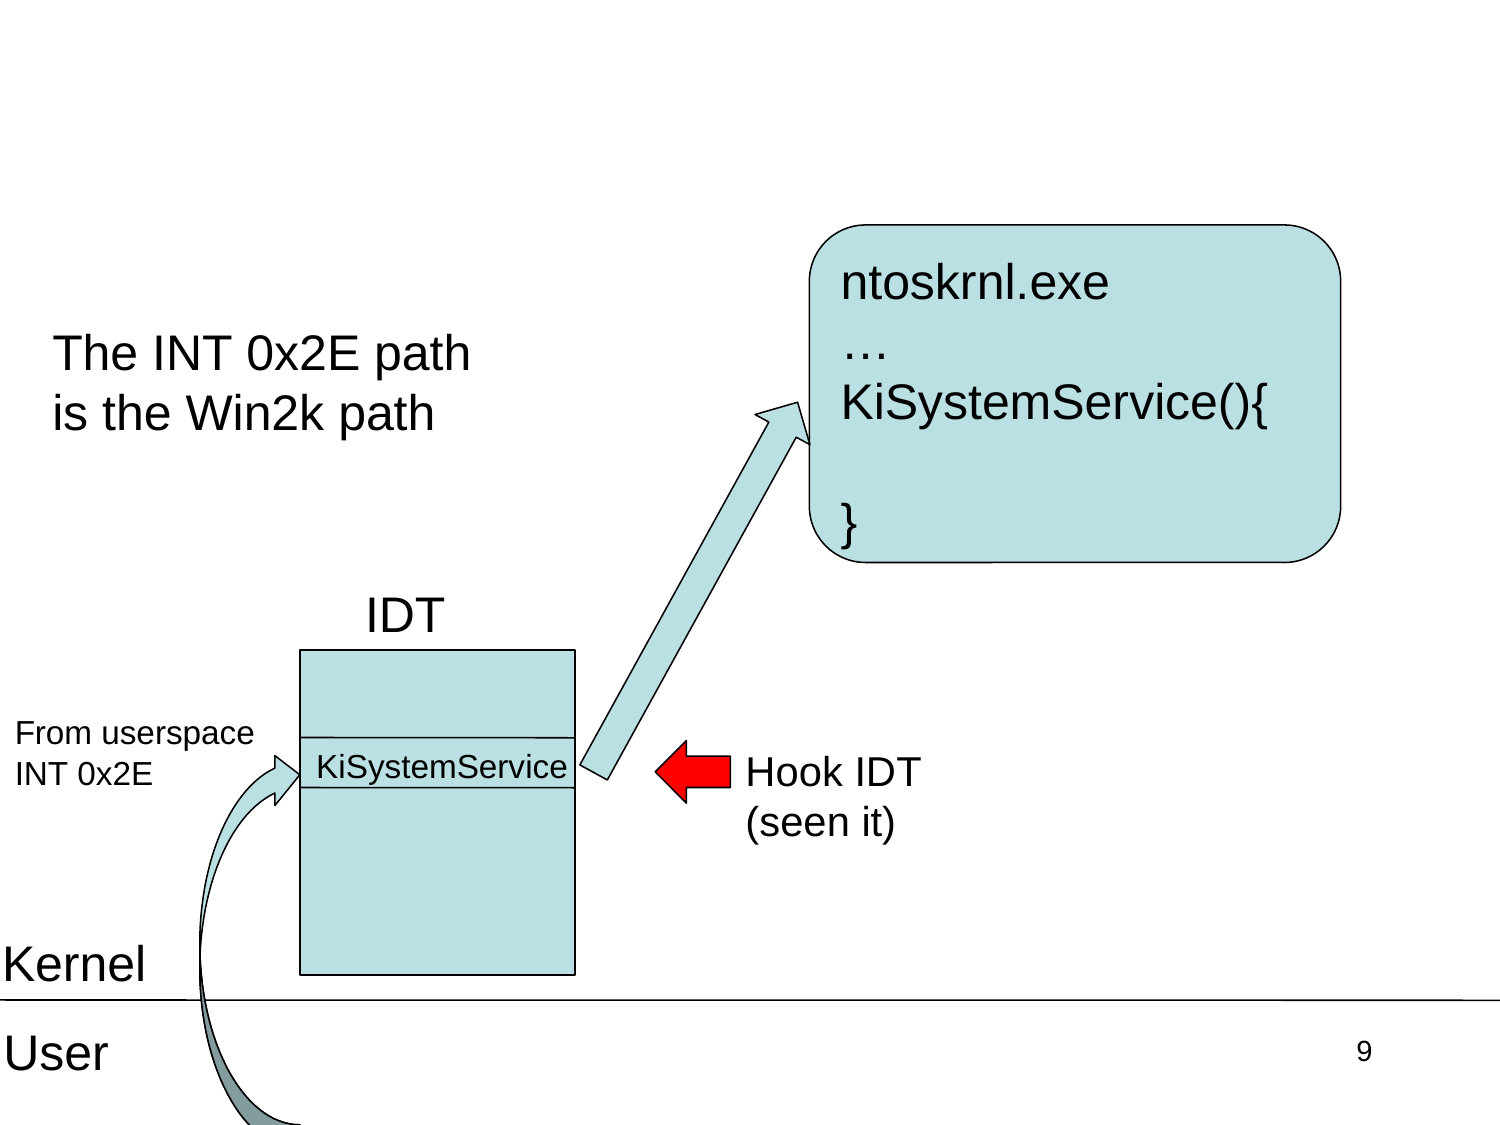

ntoskrnl.exe
…
KiSystemService(){
}
The INT 0x2E path is the Win2k path
IDT
From userspace
INT 0x2E
KiSystemService
Hook IDT
(seen it)
Kernel
User